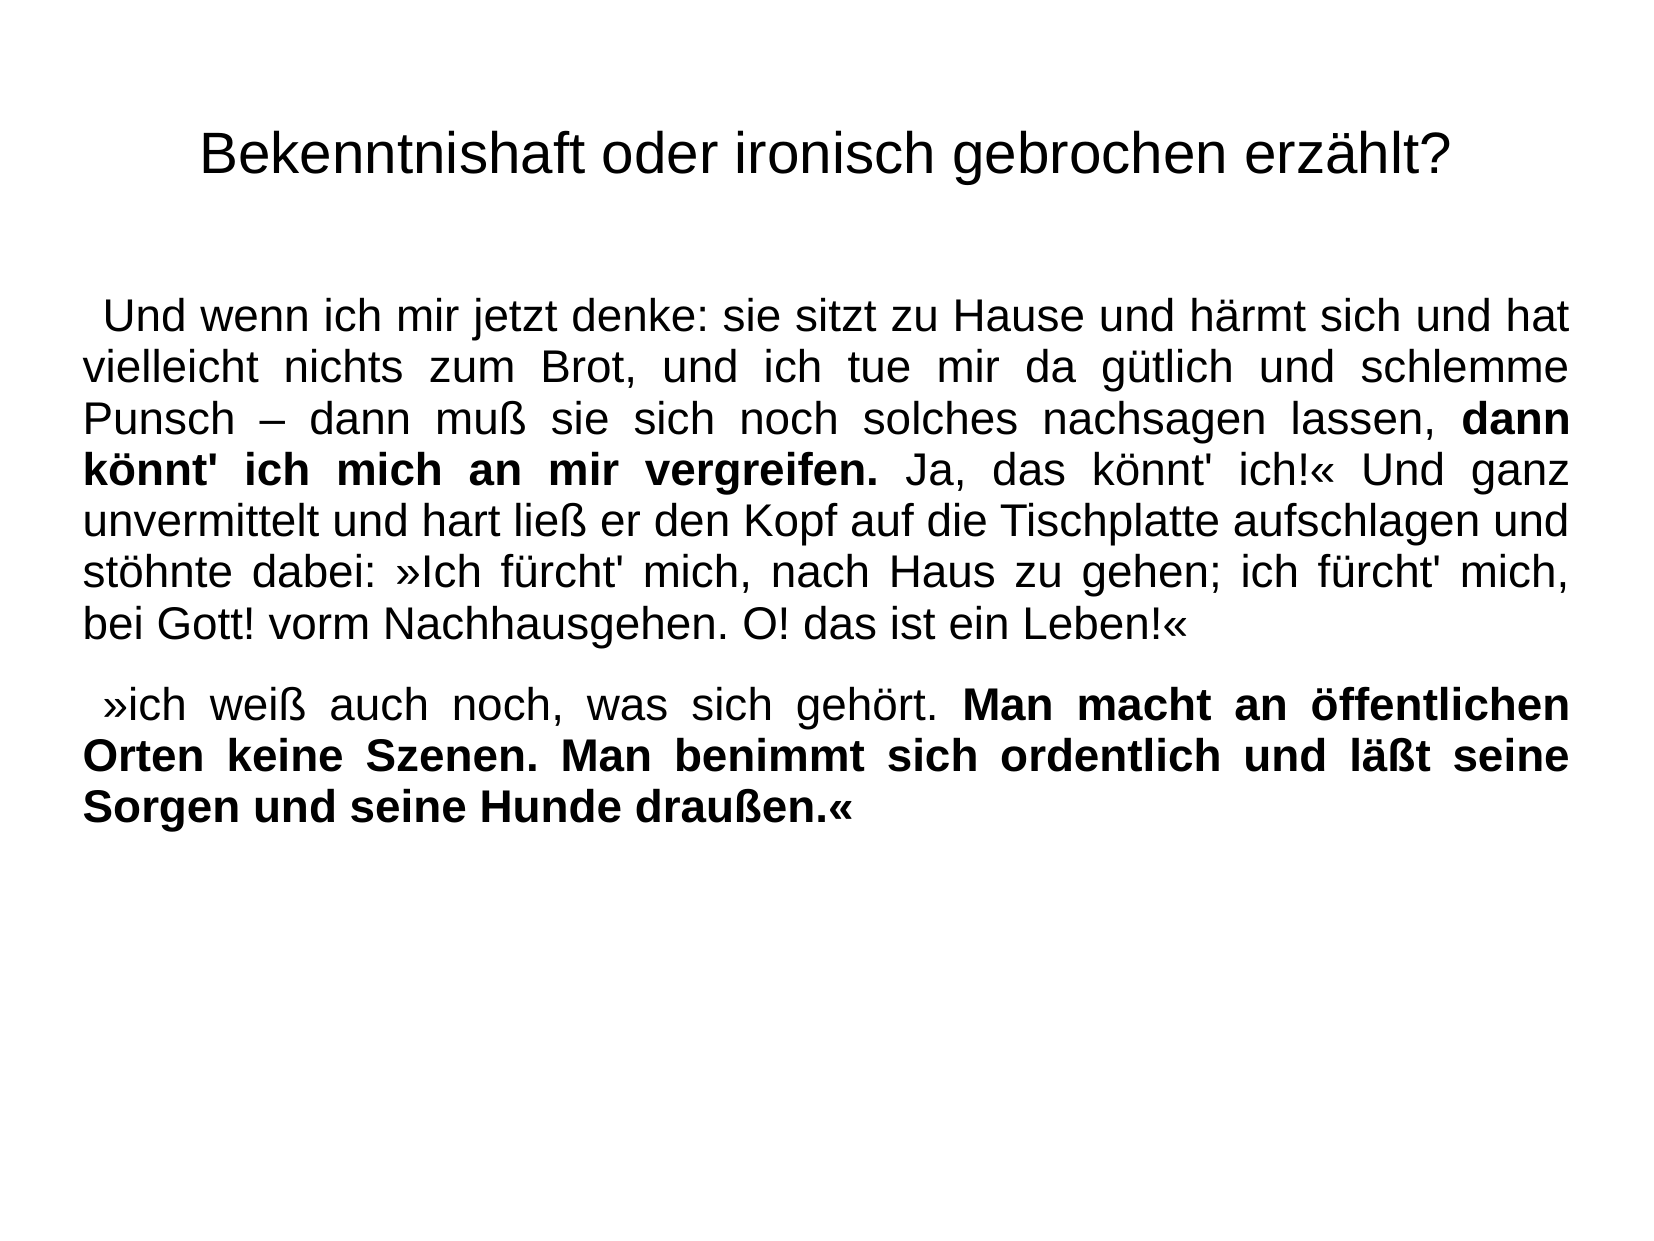

# Bekenntnishaft oder ironisch gebrochen erzählt?
Und wenn ich mir jetzt denke: sie sitzt zu Hause und härmt sich und hat vielleicht nichts zum Brot, und ich tue mir da gütlich und schlemme Punsch – dann muß sie sich noch solches nachsagen lassen, dann könnt' ich mich an mir vergreifen. Ja, das könnt' ich!« Und ganz unvermittelt und hart ließ er den Kopf auf die Tischplatte aufschlagen und stöhnte dabei: »Ich fürcht' mich, nach Haus zu gehen; ich fürcht' mich, bei Gott! vorm Nachhausgehen. O! das ist ein Leben!«
»ich weiß auch noch, was sich gehört. Man macht an öffentlichen Orten keine Szenen. Man benimmt sich ordentlich und läßt seine Sorgen und seine Hunde draußen.«